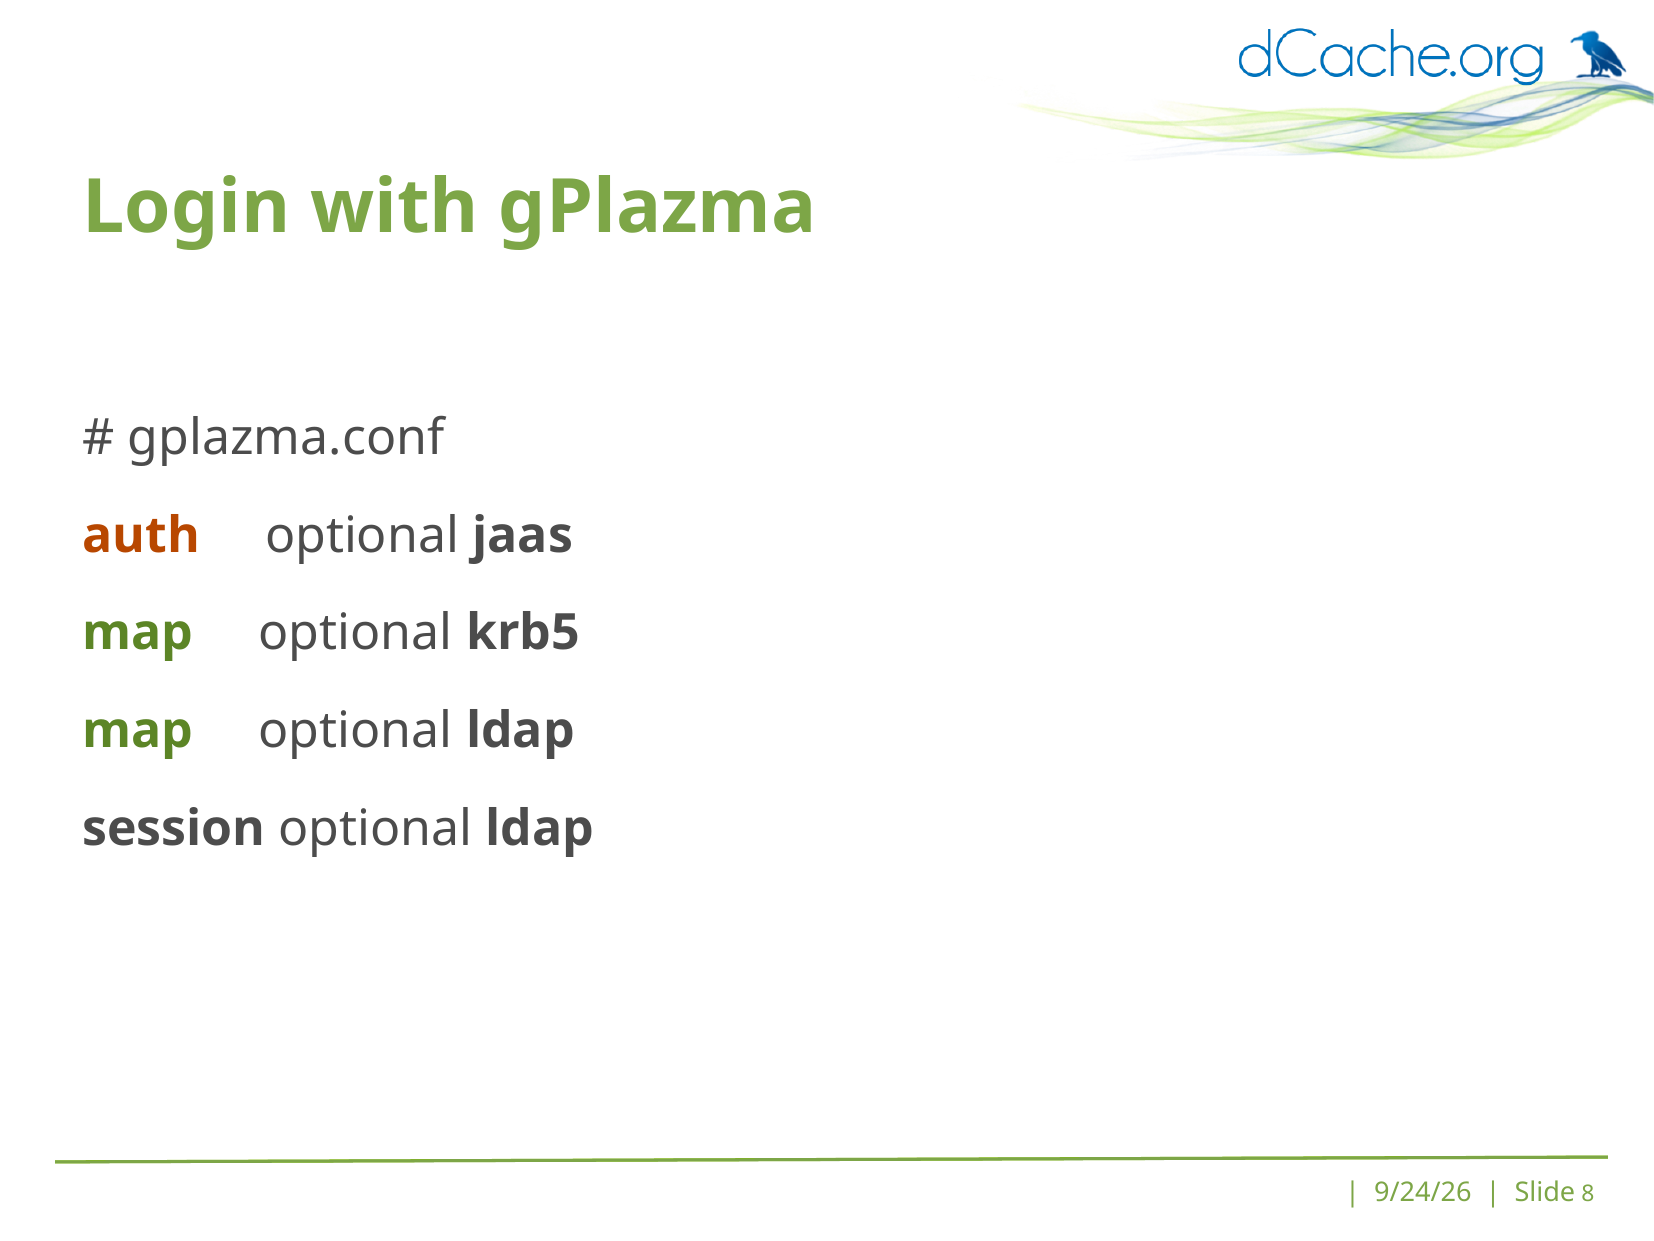

# Login with gPlazma
# gplazma.conf
auth optional jaas
map optional krb5
map optional ldap
session optional ldap
8